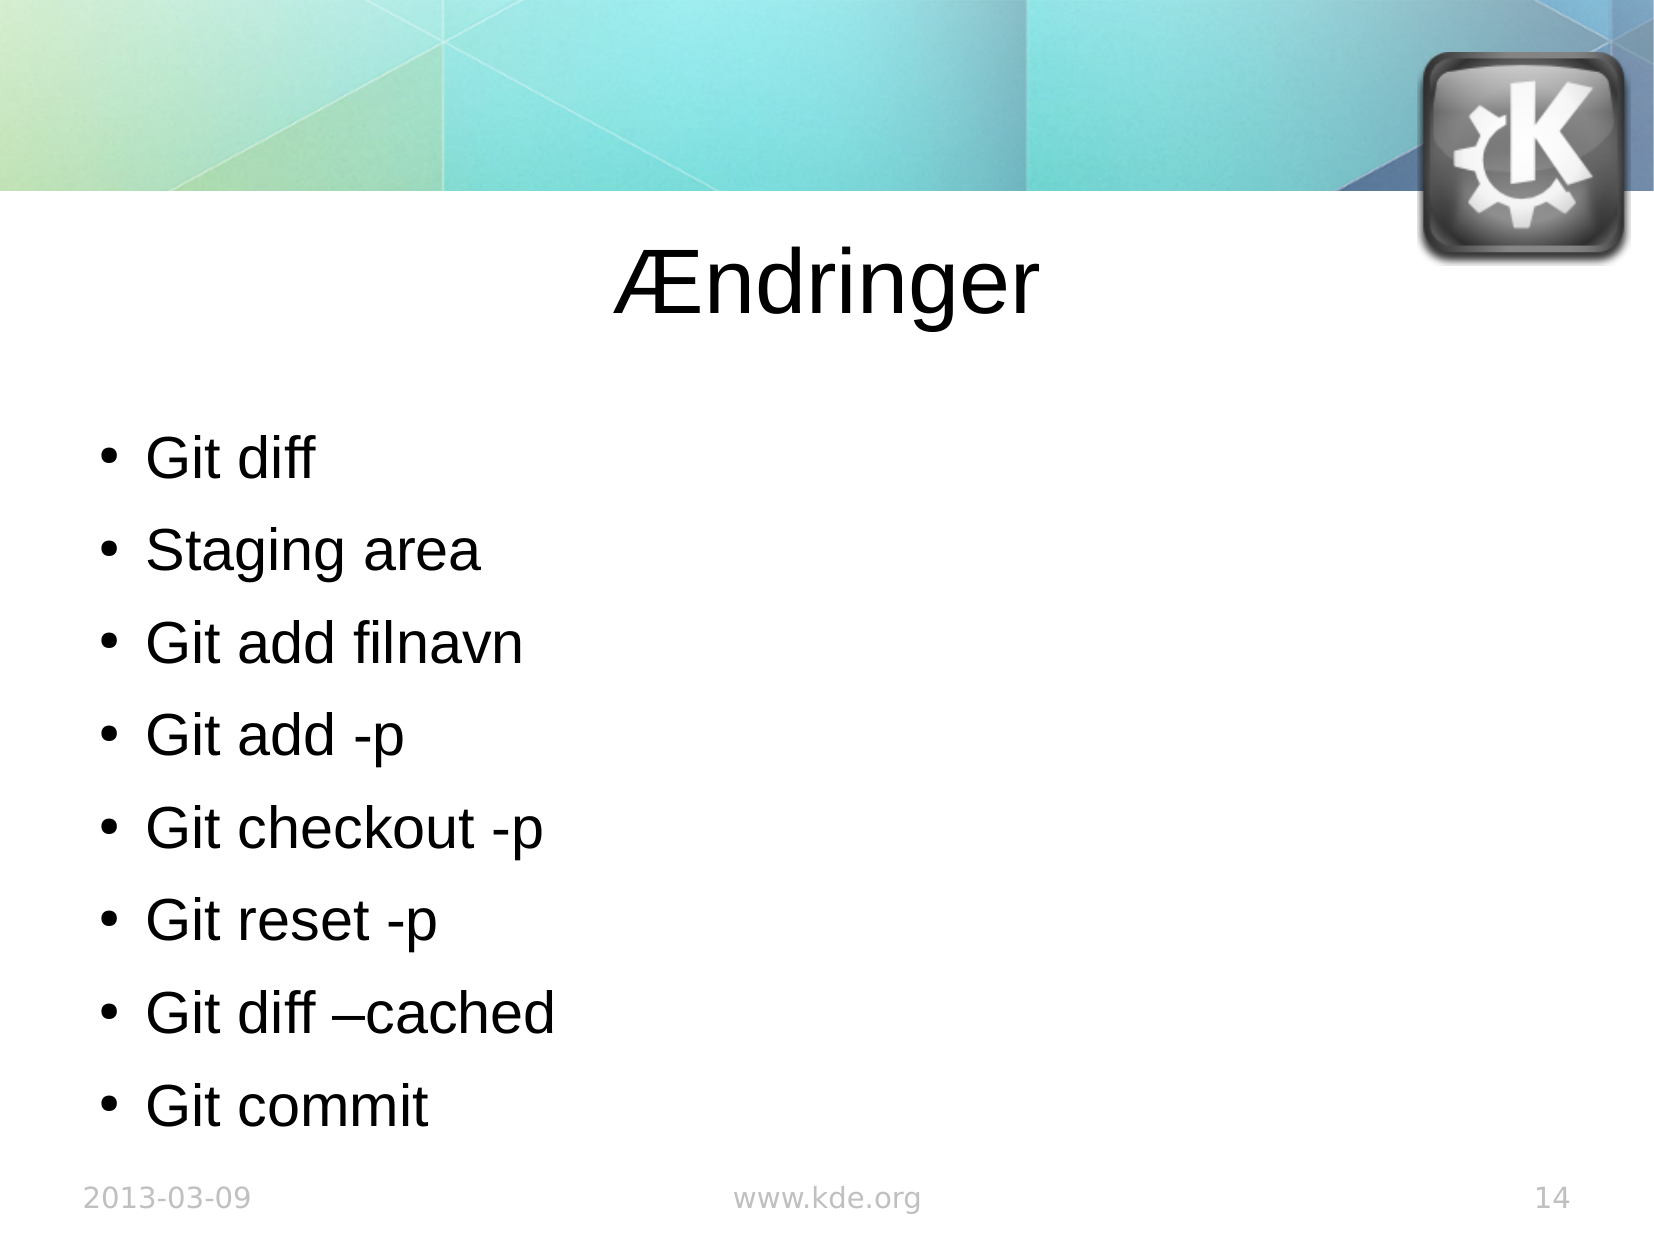

# Ændringer
Git diff
Staging area
Git add filnavn
Git add -p
Git checkout -p
Git reset -p
Git diff –cached
Git commit
2013-03-09
www.kde.org
14